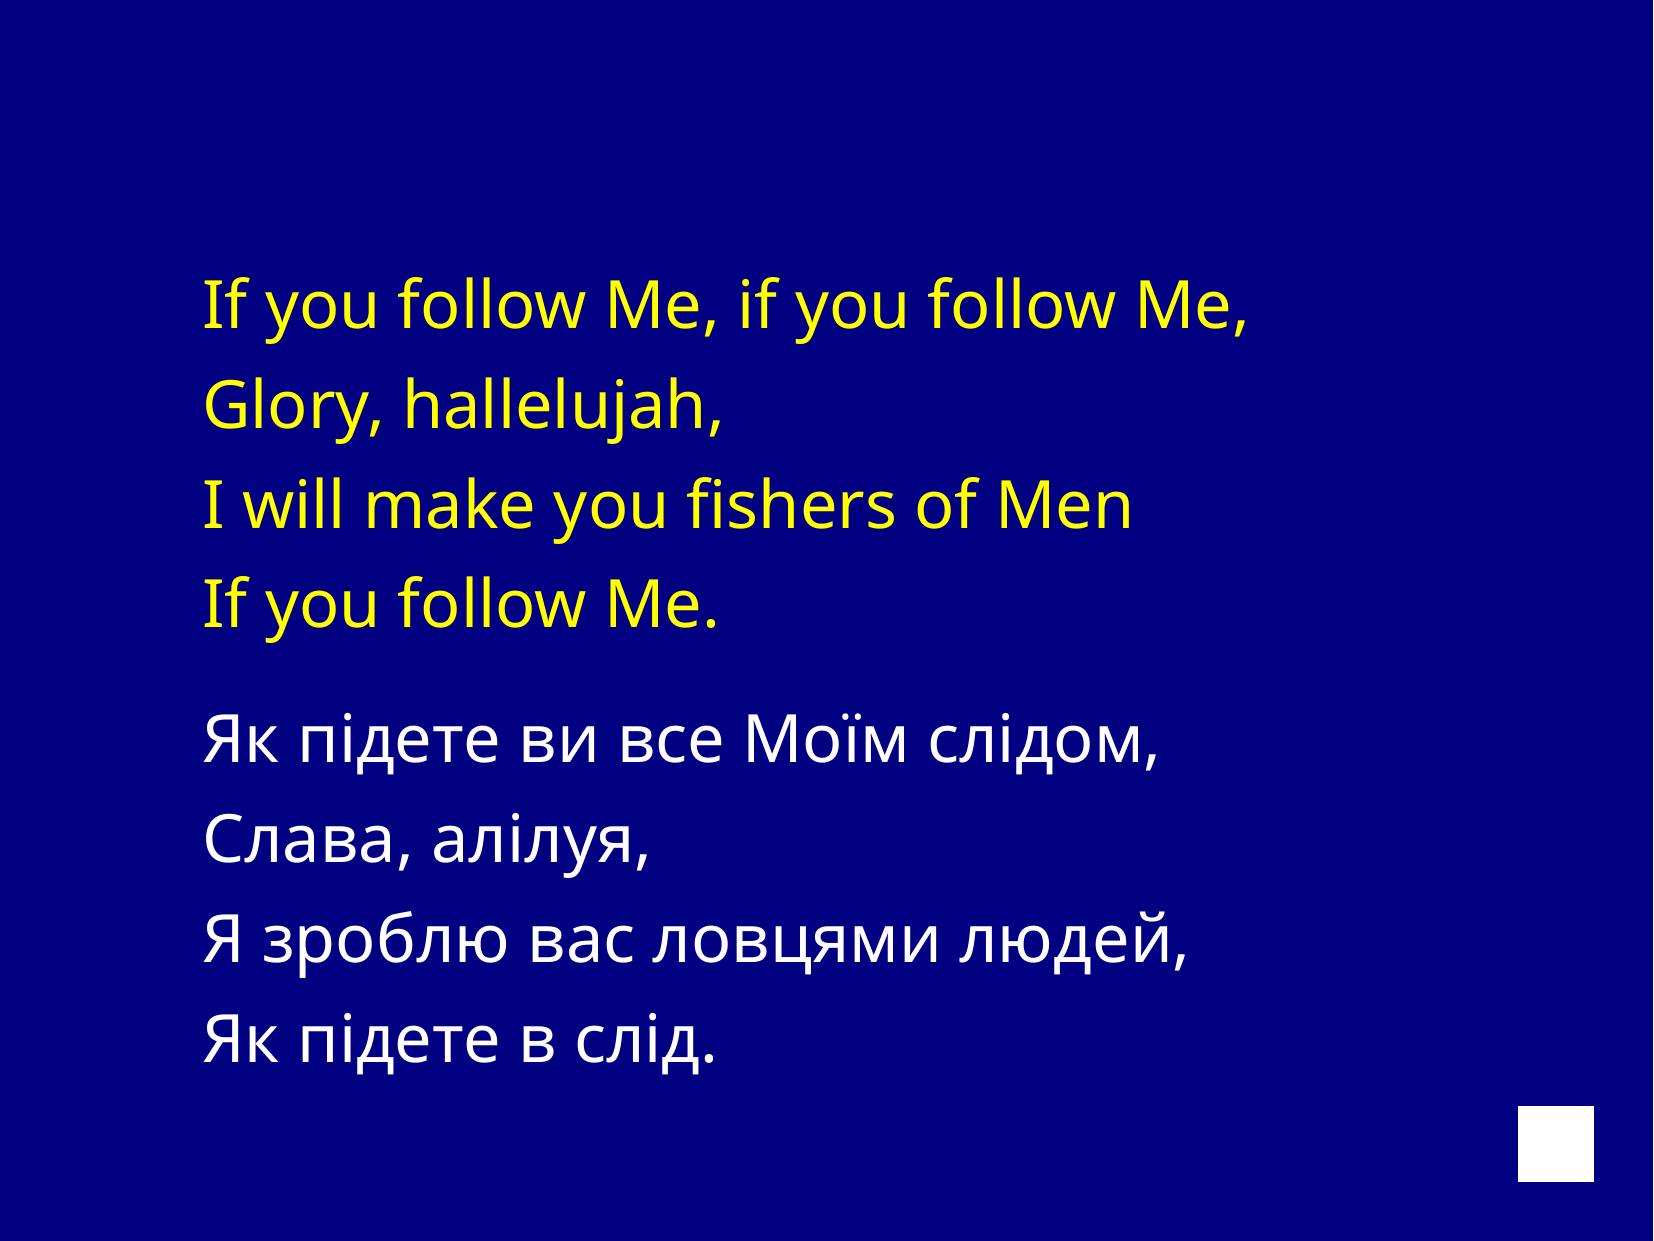

If you follow Me, if you follow Me,
	Glory, hallelujah,
	I will make you fishers of Men
	If you follow Me.
	Як підете ви все Моїм слідом,
	Слава, алілуя,
	Я зроблю вас ловцями людей,
	Як підете в слід.